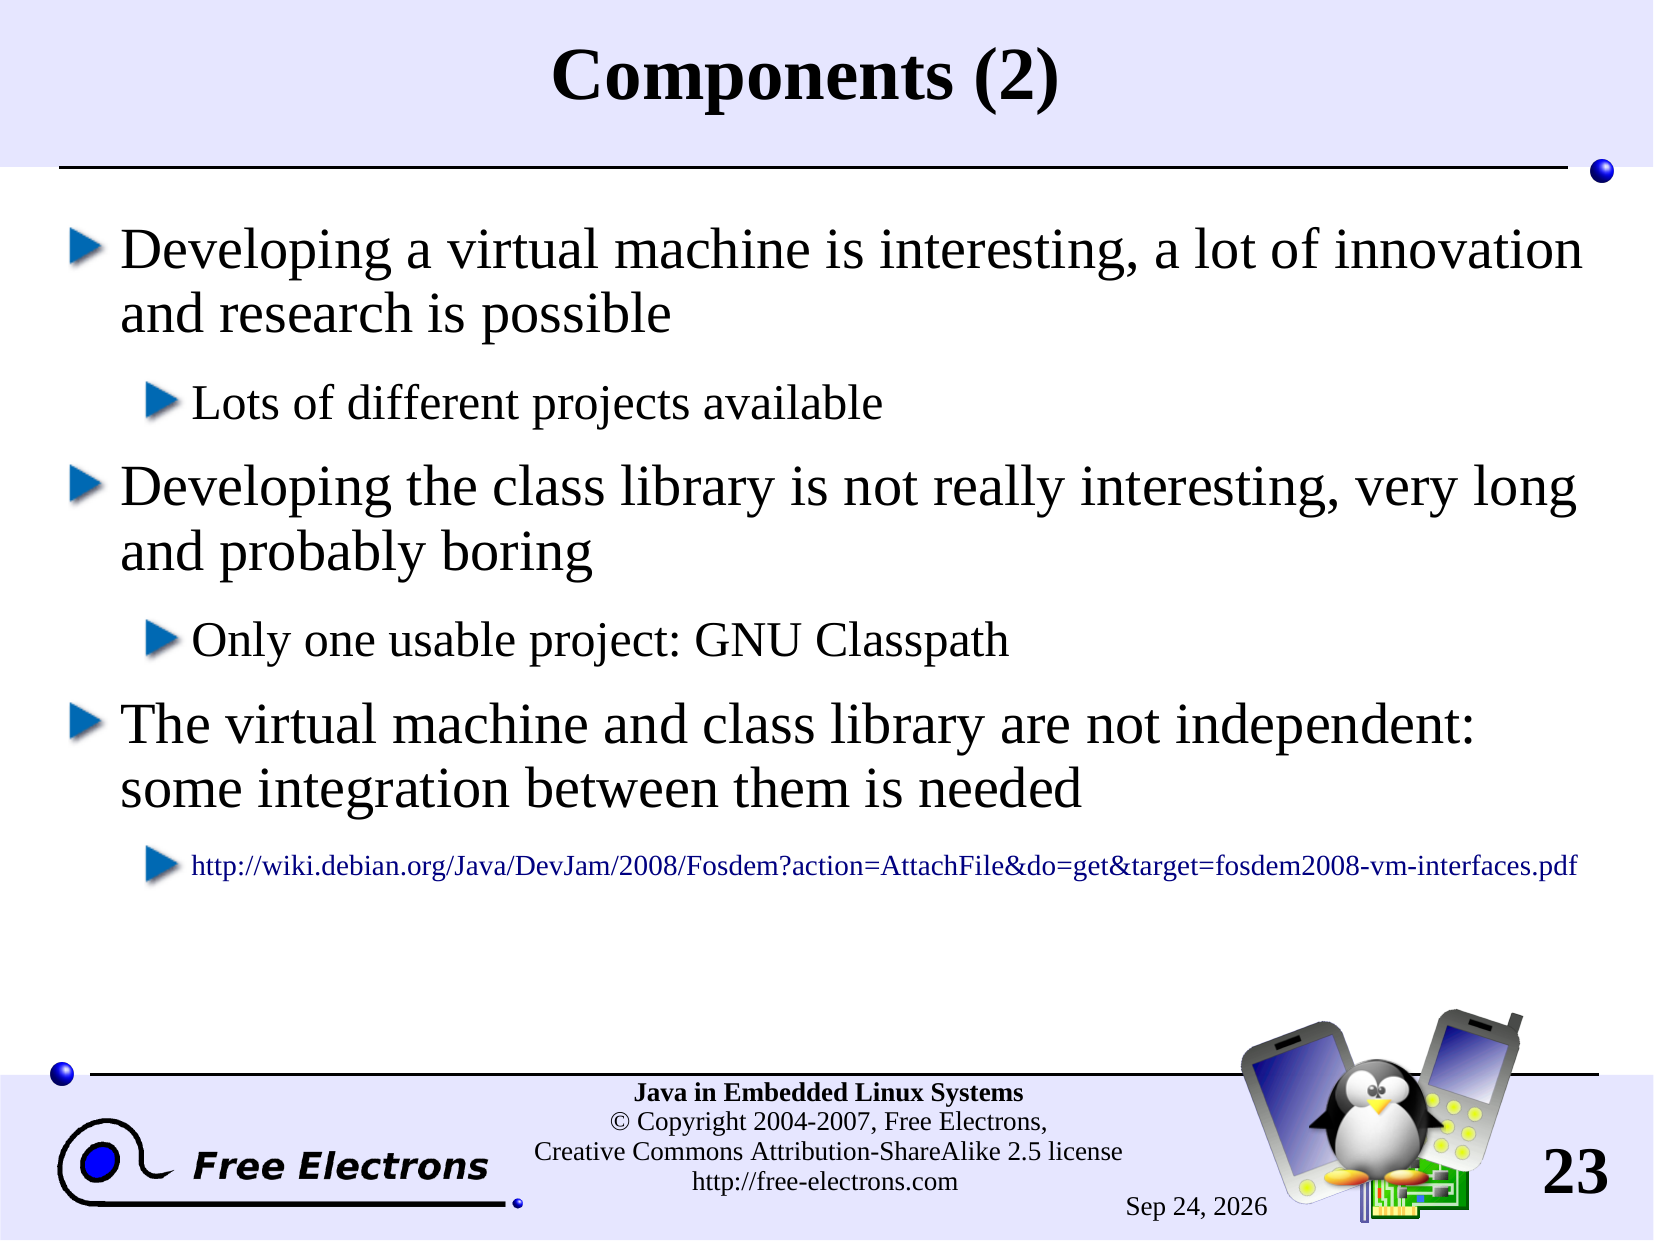

# Components (2)
Developing a virtual machine is interesting, a lot of innovation and research is possible
Lots of different projects available
Developing the class library is not really interesting, very long and probably boring
Only one usable project: GNU Classpath
The virtual machine and class library are not independent: some integration between them is needed
http://wiki.debian.org/Java/DevJam/2008/Fosdem?action=AttachFile&do=get&target=fosdem2008-vm-interfaces.pdf